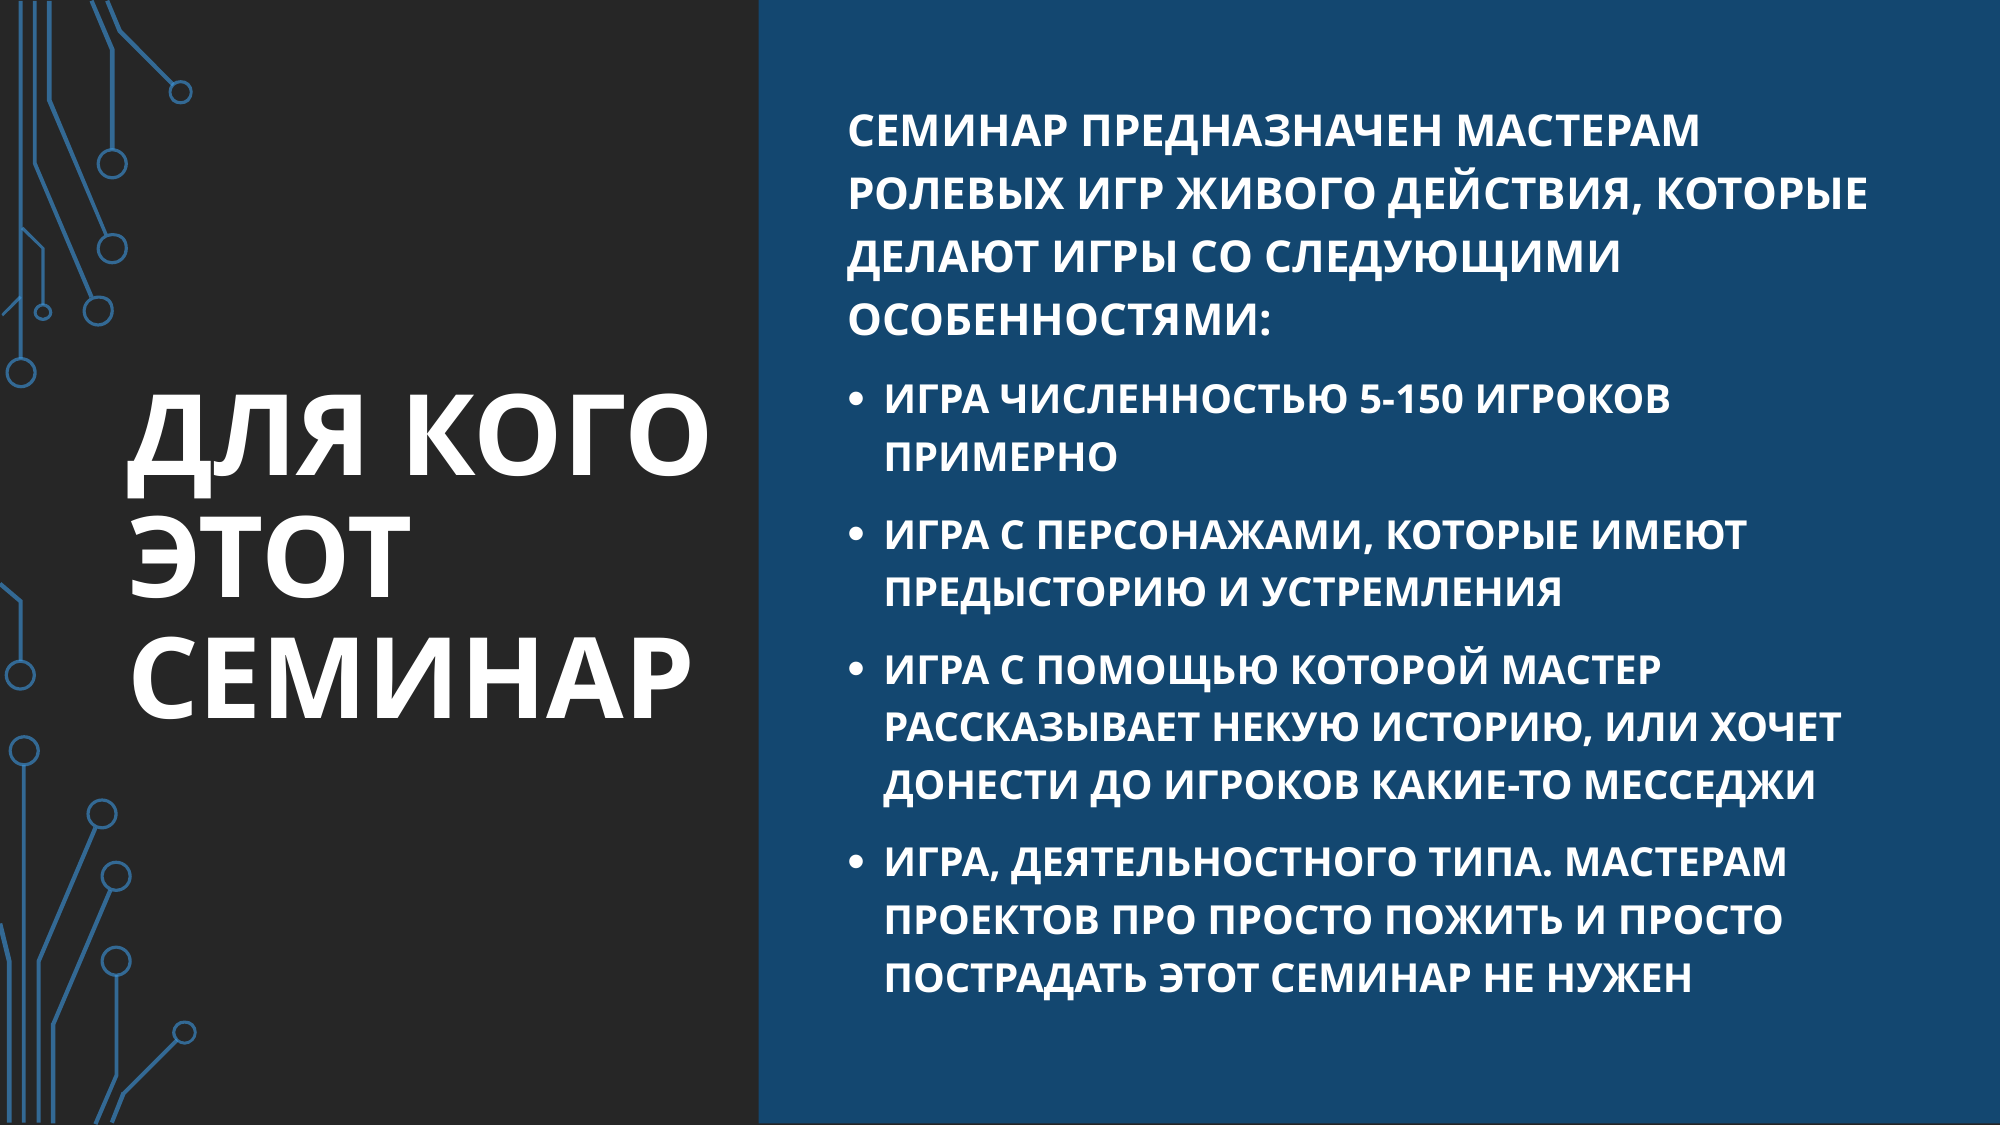

# Для кого этот семинар
Семинар предназначен мастерам ролевых игр живого действия, которые делают игры со следующими особенностями:
Игра численностью 5-150 игроков примерно
Игра с персонажами, которые имеют предысторию и устремления
Игра с помощью которой мастер рассказывает некую историю, или хочет донести до игроков какие-то месседжи
Игра, деятельностного типа. Мастерам проектов про просто пожить и просто пострадать этот семинар не нужен